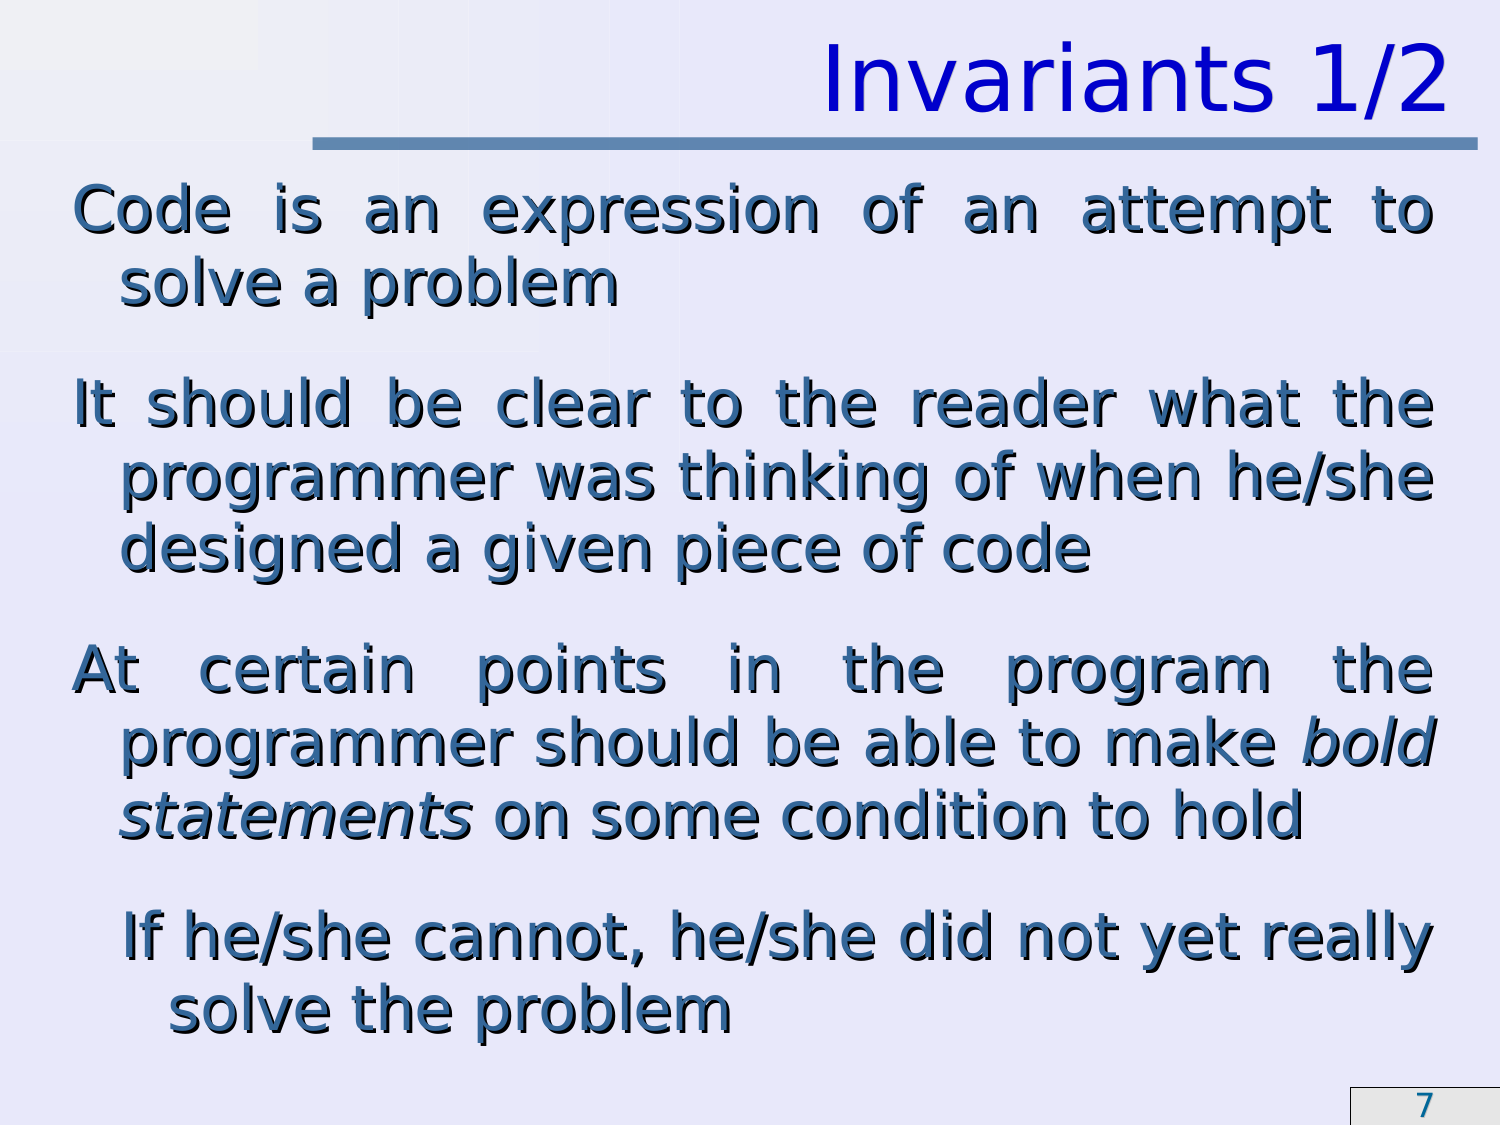

# Invariants 1/2
Code is an expression of an attempt to solve a problem
It should be clear to the reader what the programmer was thinking of when he/she designed a given piece of code
At certain points in the program the programmer should be able to make bold statements on some condition to hold
If he/she cannot, he/she did not yet really solve the problem